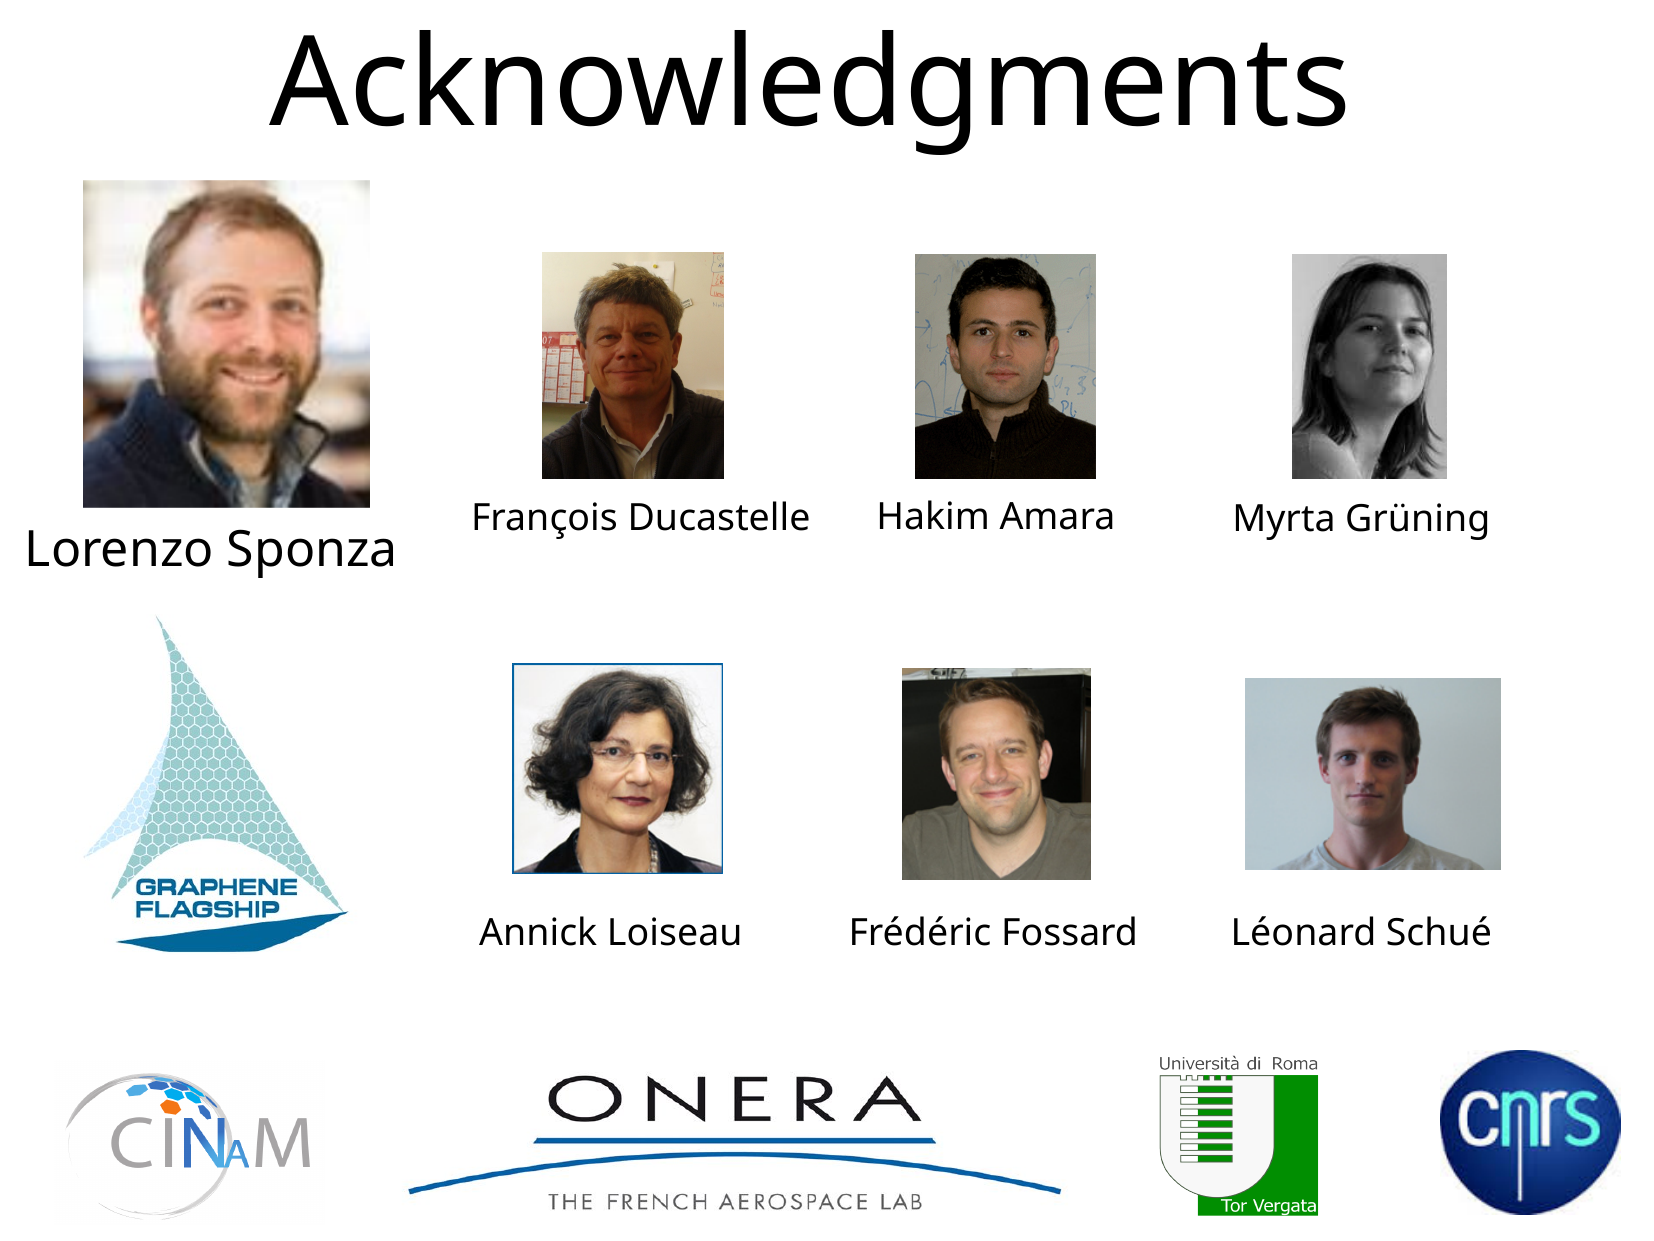

# Acknowledgments
Hakim Amara
Myrta Grüning
François Ducastelle
Lorenzo Sponza
 Annick Loiseau
Frédéric Fossard
Léonard Schué